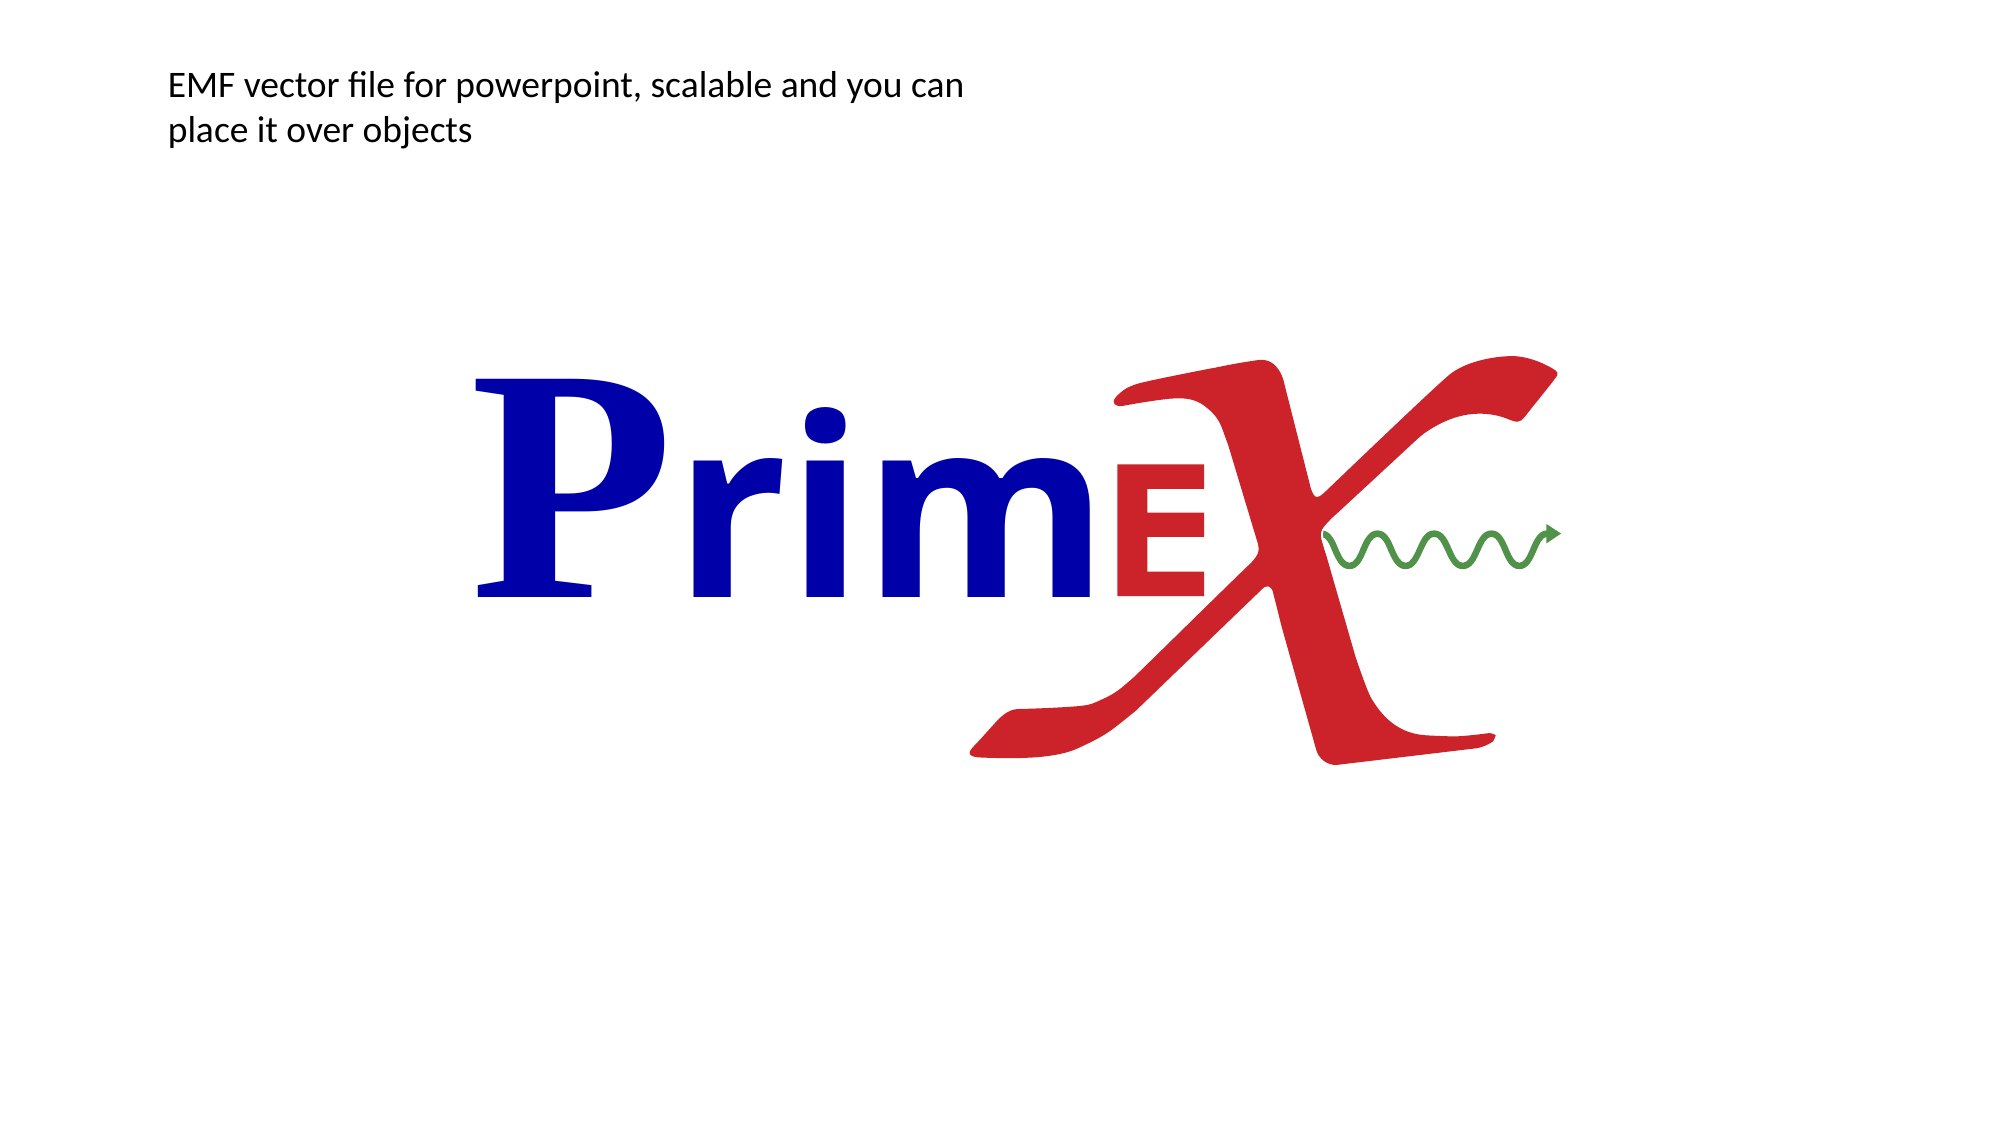

EMF vector file for powerpoint, scalable and you can place it over objects
Prim